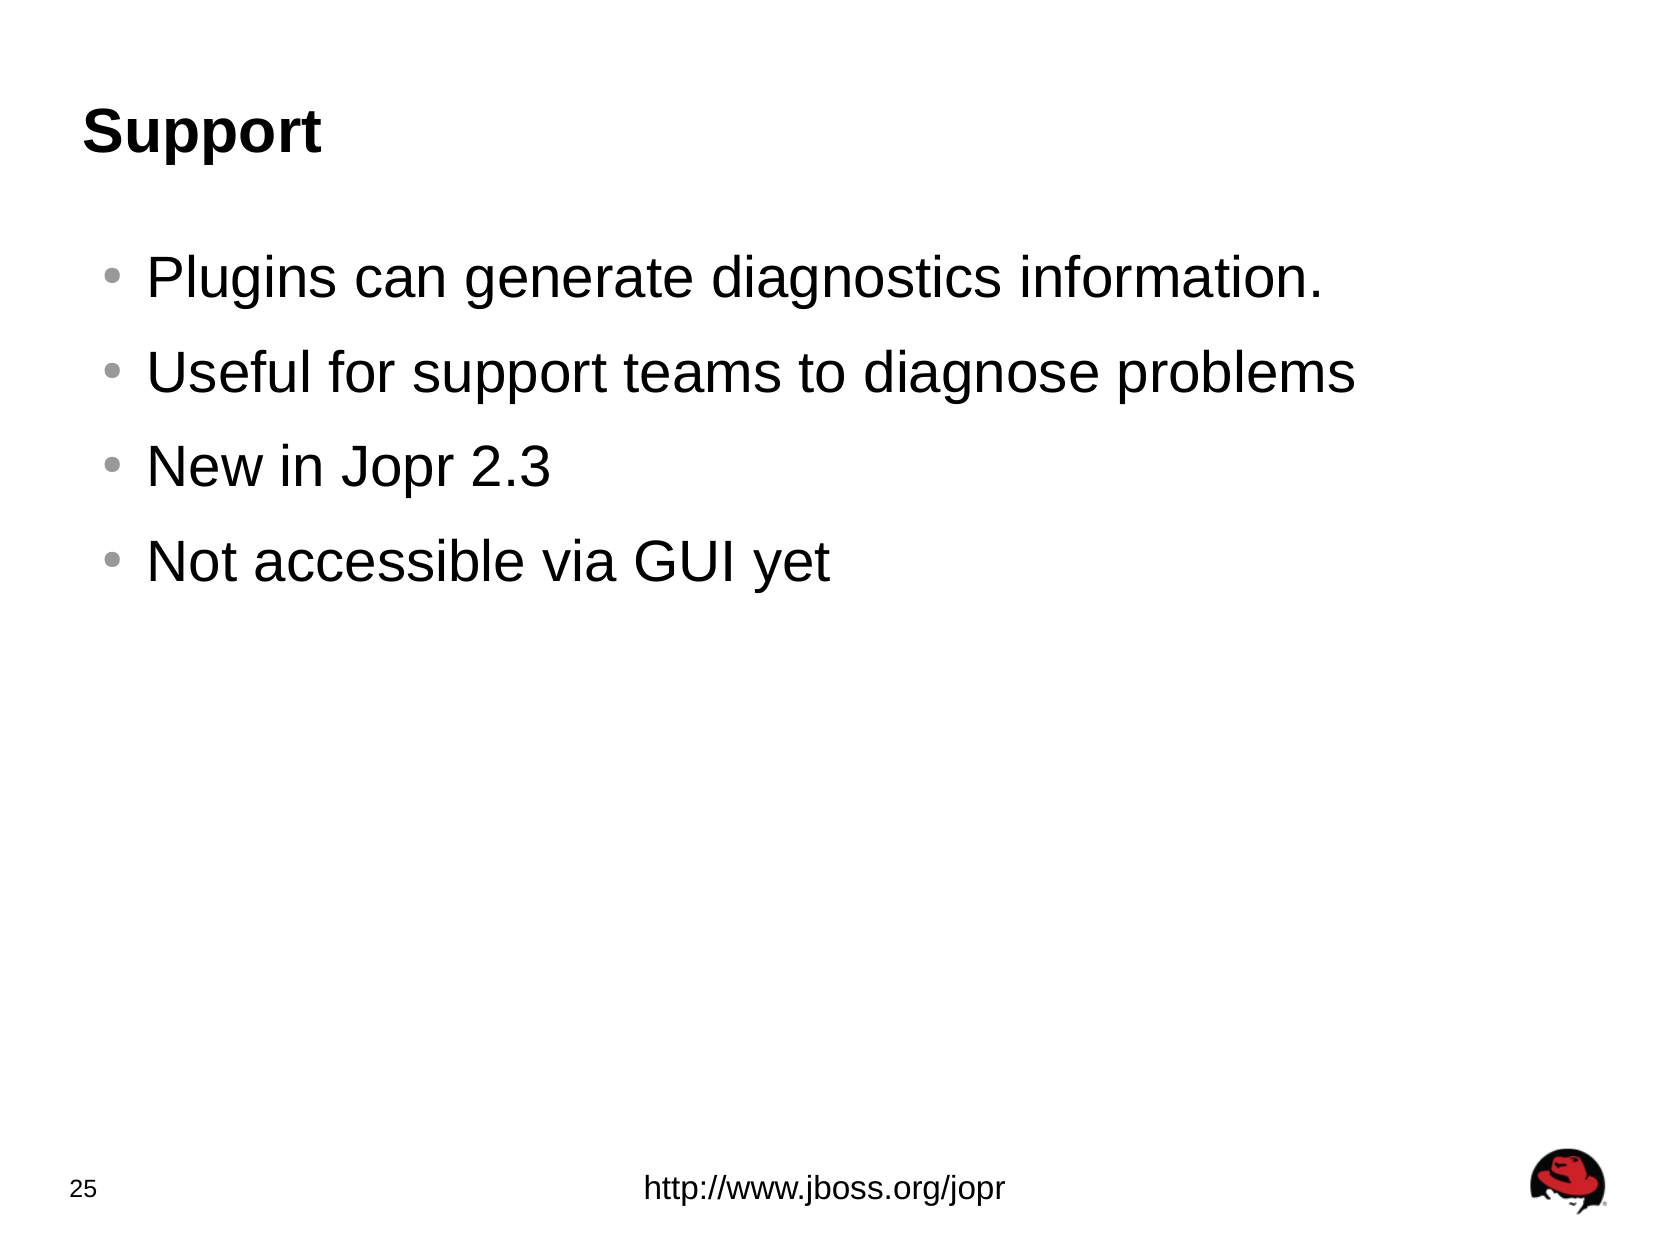

# Support
Plugins can generate diagnostics information.
Useful for support teams to diagnose problems
New in Jopr 2.3
Not accessible via GUI yet